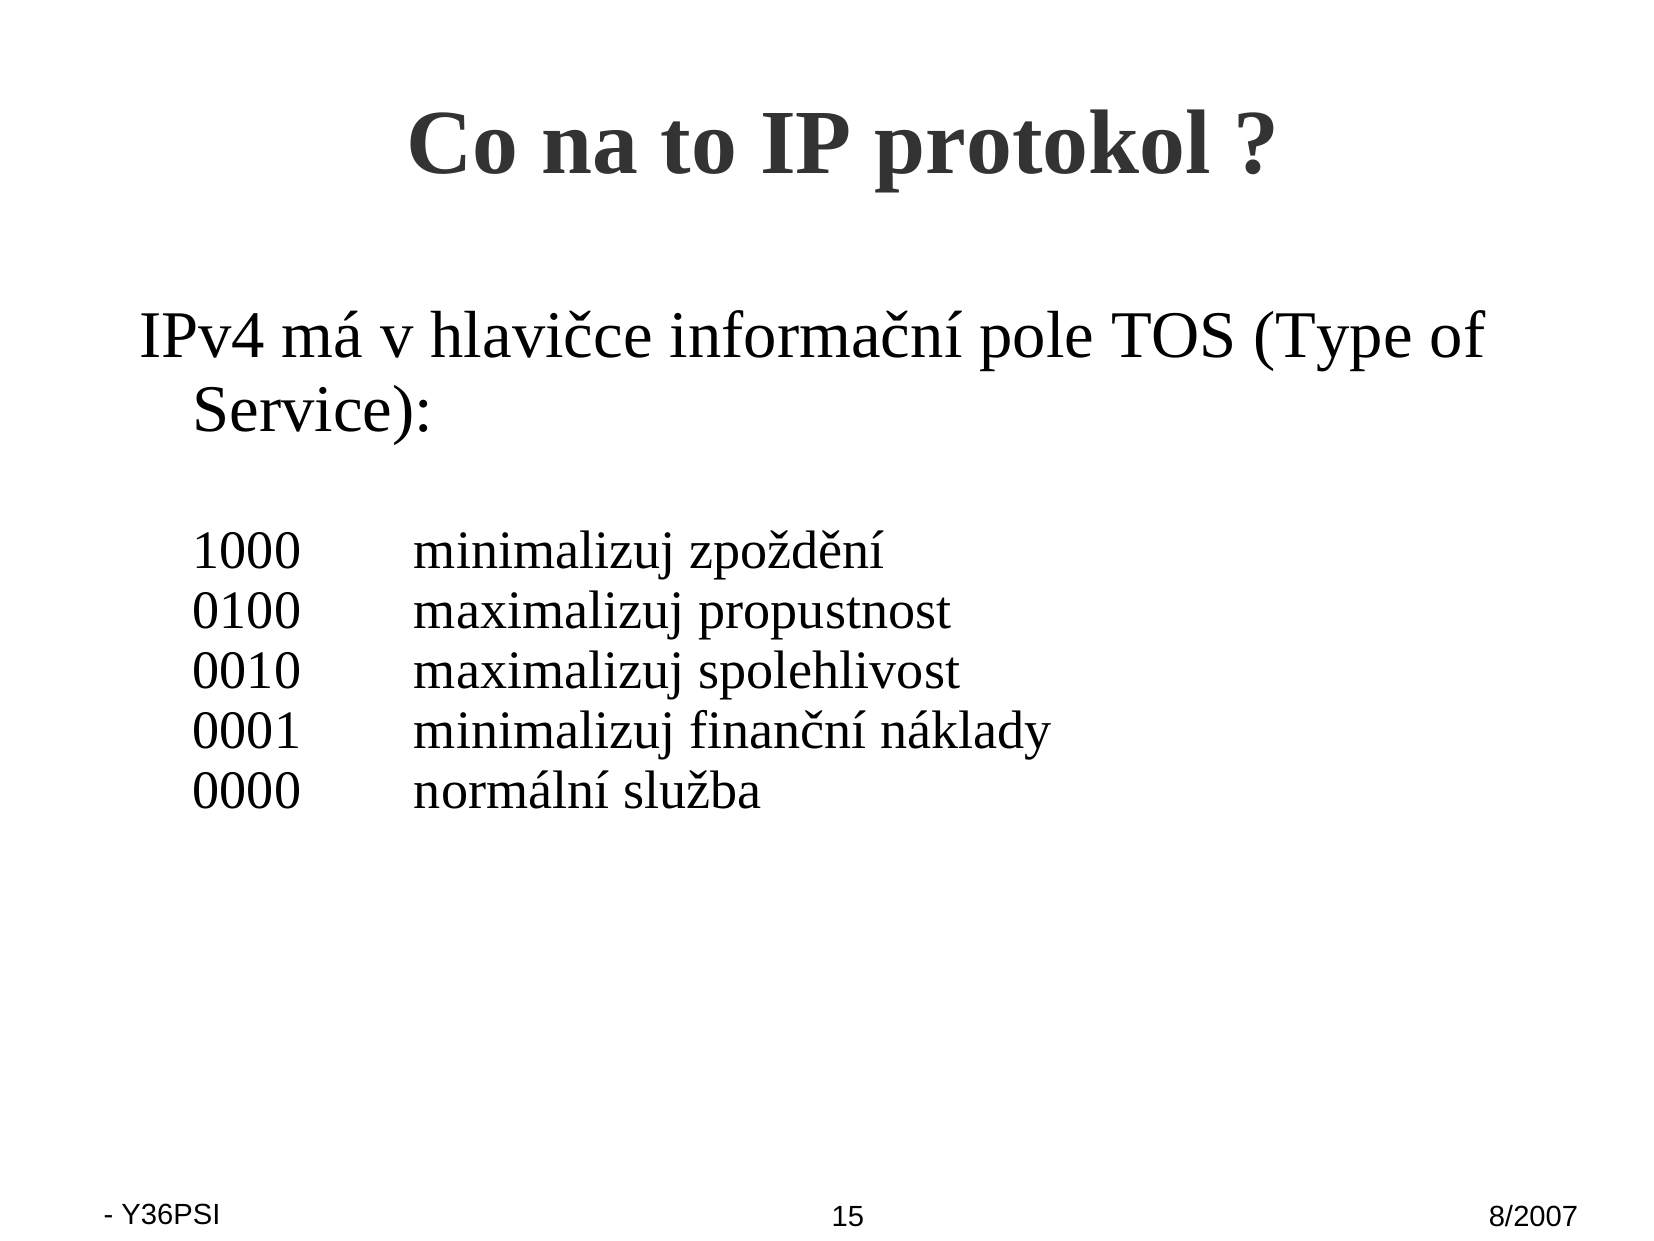

# Co na to IP protokol ?
IPv4 má v hlavičce informační pole TOS (Type of Service):
1000		minimalizuj zpoždění
0100		maximalizuj propustnost
0010		maximalizuj spolehlivost
0001		minimalizuj finanční náklady
0000		normální služba